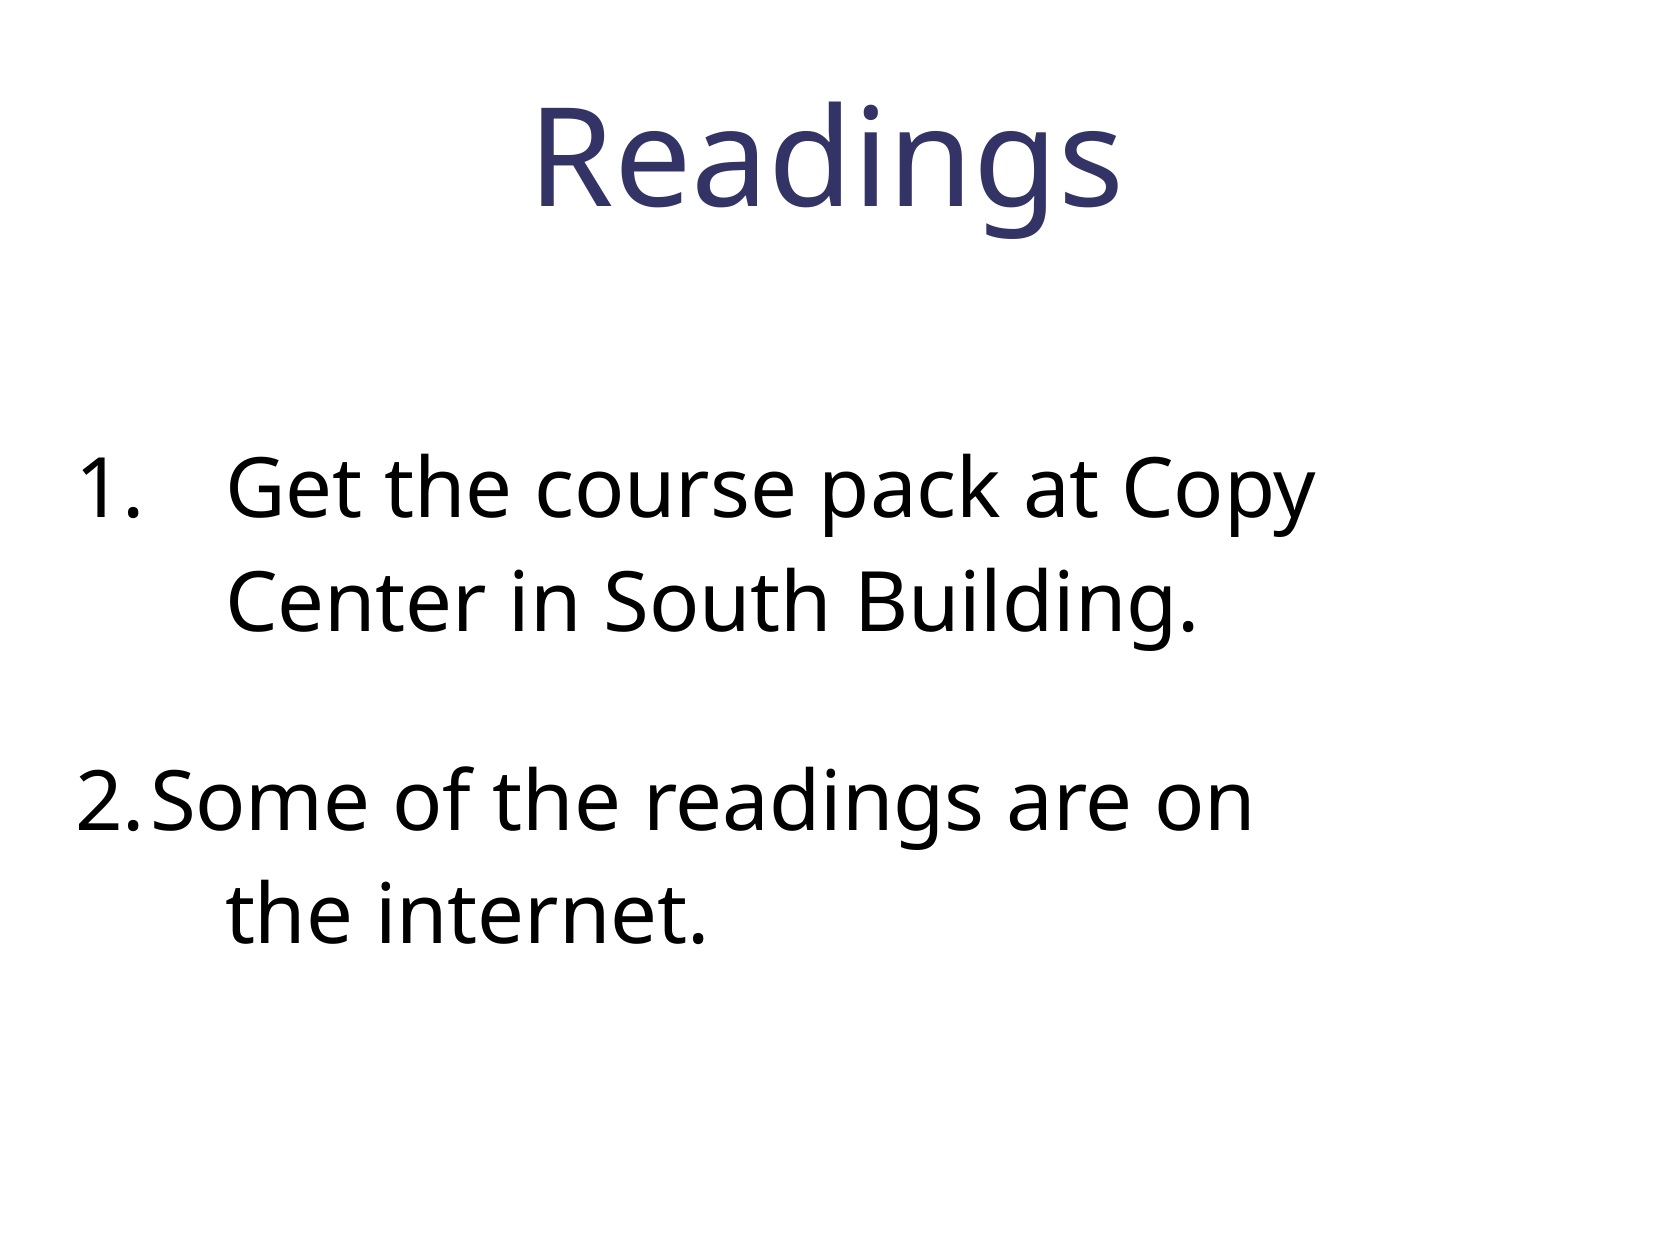

# Readings
1. 	Get the course pack at Copy
	 	Center in South Building.
2.	Some of the readings are on
		the internet.